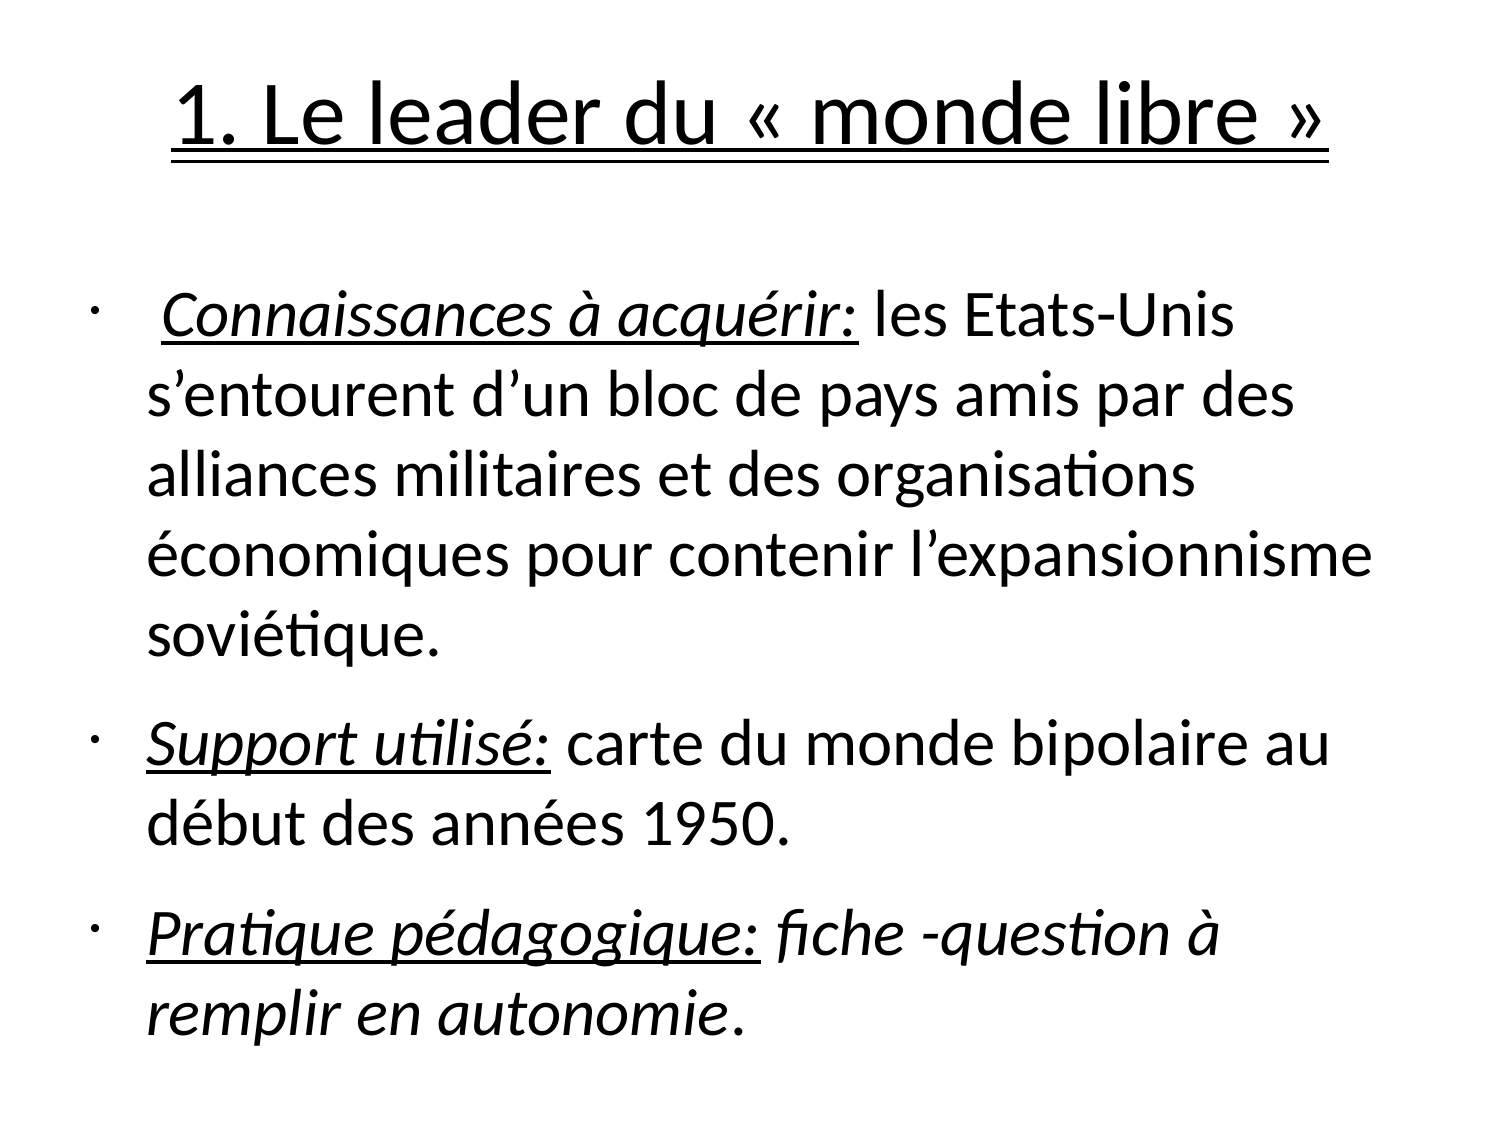

# 1. Le leader du « monde libre »
 Connaissances à acquérir: les Etats-Unis s’entourent d’un bloc de pays amis par des alliances militaires et des organisations économiques pour contenir l’expansionnisme soviétique.
Support utilisé: carte du monde bipolaire au début des années 1950.
Pratique pédagogique: fiche -question à remplir en autonomie.